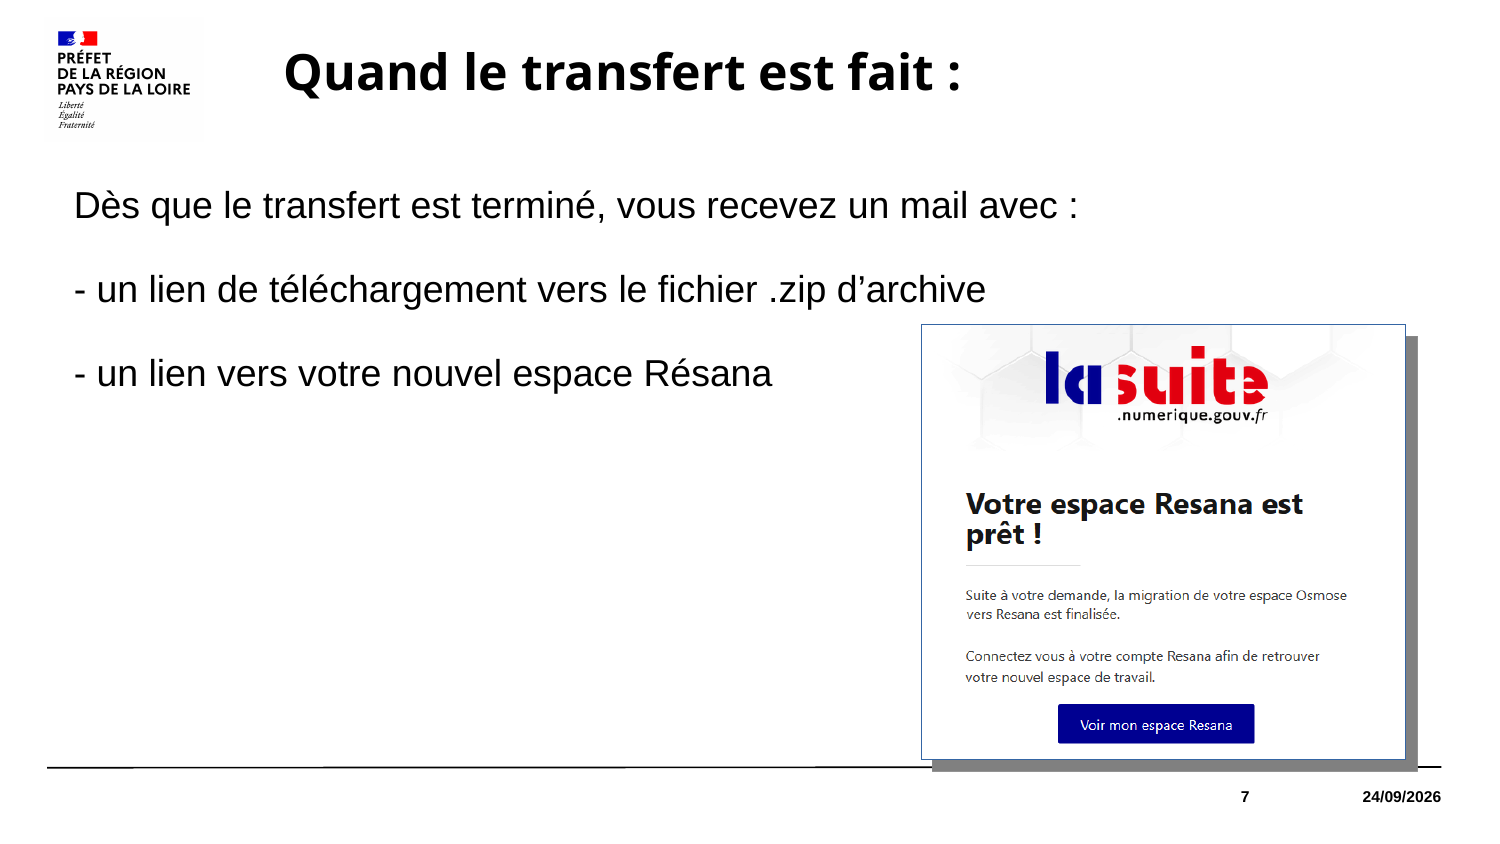

# Quand le transfert est fait :
Dès que le transfert est terminé, vous recevez un mail avec :
- un lien de téléchargement vers le fichier .zip d’archive
- un lien vers votre nouvel espace Résana